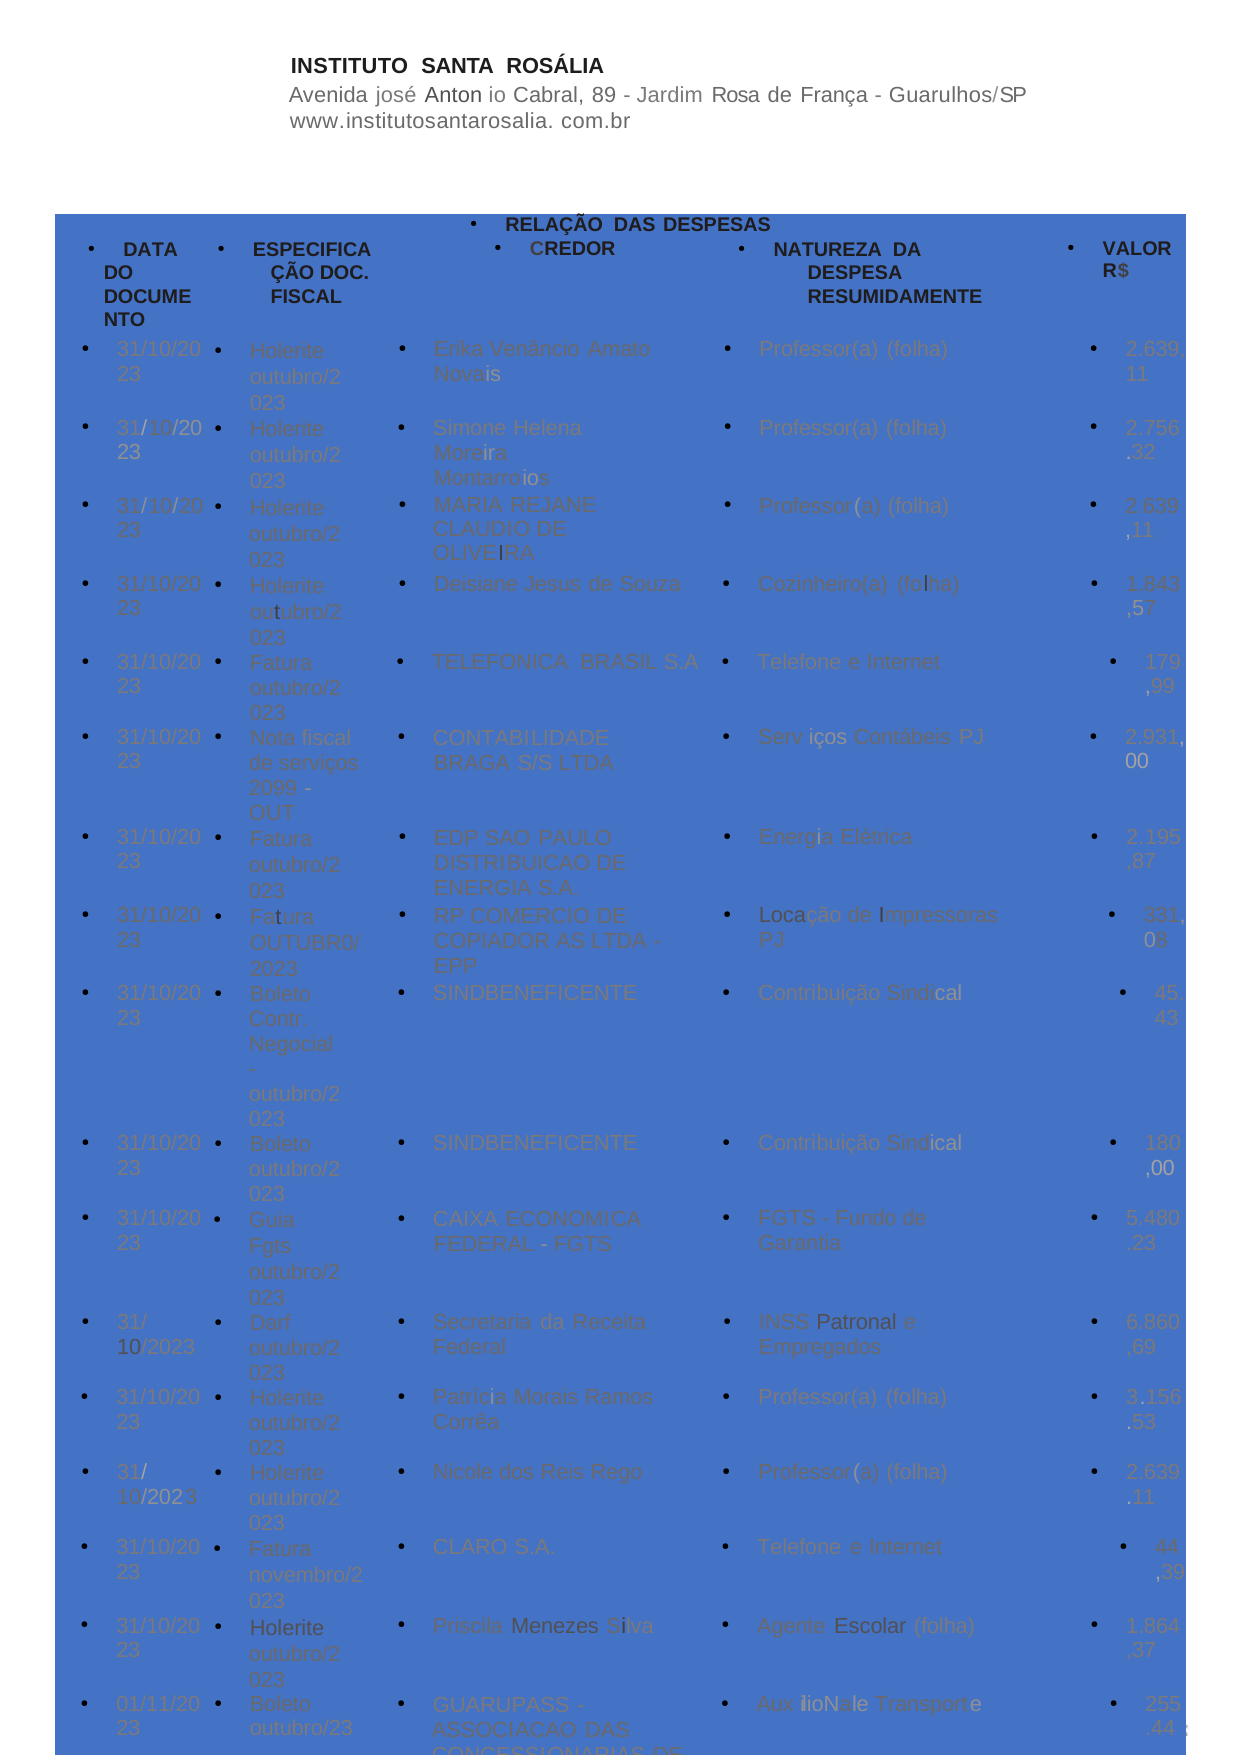

INSTITUTO SANTA ROSÁLIA
Avenida josé Anton io Cabral, 89 - Jardim Rosa de França - Guarulhos/SP www.institutosantarosalia. com.br
| RELAÇÃO DAS DESPESAS | | | | |
| --- | --- | --- | --- | --- |
| DATA DO DOCUMENTO | ESPECIFICAÇÃO DOC. FISCAL | CREDOR | NATUREZA DA DESPESA RESUMIDAMENTE | VALOR R$ |
| 31/10/2023 | Holerite outubro/2023 | Erika Venâncio Amato Novais | Professor(a) (folha) | 2.639,11 |
| 31/10/2023 | Holerite outubro/2023 | Simone Helena Moreira Montarroios | Professor(a) (folha) | 2.756.32 |
| 31/10/2023 | Holerite outubro/2023 | MARIA REJANE CLAUDIO DE OLIVEIRA | Professor(a) (folha) | 2.639 ,11 |
| 31/10/2023 | Holerite outubro/2023 | Deisiane Jesus de Souza | Cozinheiro(a) (folha) | 1.843,57 |
| 31/10/2023 | Fatura outubro/2023 | TELEFONICA BRASIL S.A | Telefone e Internet | 179,99 |
| 31/10/2023 | Nota fiscal de serviços 2099 - OUT | CONTABILIDADE BRAGA S/S LTDA | Serv iços Contábeis PJ | 2.931,00 |
| 31/10/2023 | Fatura outubro/2023 | EDP SAO PAULO DISTRIBUICAO DE ENERGIA S.A. | Energia Elétrica | 2.195,87 |
| 31/10/2023 | Fatura OUTUBR0/2023 | RP COMERCIO DE COPIADOR AS LTDA -EPP | Locação de Impressoras PJ | 331,08 |
| 31/10/2023 | Boleto Contr. Negocial - outubro/2023 | SINDBENEFICENTE | Contribuição Sindical | 45.43 |
| 31/10/2023 | Boleto outubro/2023 | SINDBENEFICENTE | Contribuição Sindical | 180,00 |
| 31/10/2023 | Guia Fgts outubro/2023 | CAIXA ECONOMICA FEDERAL - FGTS | FGTS - Fundo de Garantia | 5.480.23 |
| 31/ 10/2023 | Darf outubro/2023 | Secretaria da Receita Federal | INSS Patronal e Empregados | 6.860,69 |
| 31/10/2023 | Holerite outubro/2023 | Patrícia Morais Ramos Corrêa | Professor(a) (folha) | 3.156.53 |
| 31/ 10/2023 | Holerite outubro/2023 | Nicole dos Reis Rego | Professor(a) (folha) | 2.639 .11 |
| 31/10/2023 | Fatura novembro/2023 | CLARO S.A. | Telefone e Internet | 44 ,39 |
| 31/10/2023 | Holerite outubro/2023 | Priscila Menezes Silva | Agente Escolar (folha) | 1.864,37 |
| 01/11/2023 | Boleto outubro/23 | GUARUPASS - ASSOCIACAO DAS CONCESSIONARIAS DE TRANSPORTE URBANO DE PASSAGEIROS DE GUARULHOS E REGIAO | Aux ilioNale Transporte | 255.44 |
| 02/11/2023 | Nota fiscal de serviços 1028150 NOV | sodexo pass do Brasil serviços e comercio SA | Vale Alimentação/Refeição (empregados) | 4.153,20 |
| 06/11/2023 | Extrato/Tarifa novembro/2023 | BANCO DO BRASIL SA (Agência. 2876) | Financeira | 5,00 |